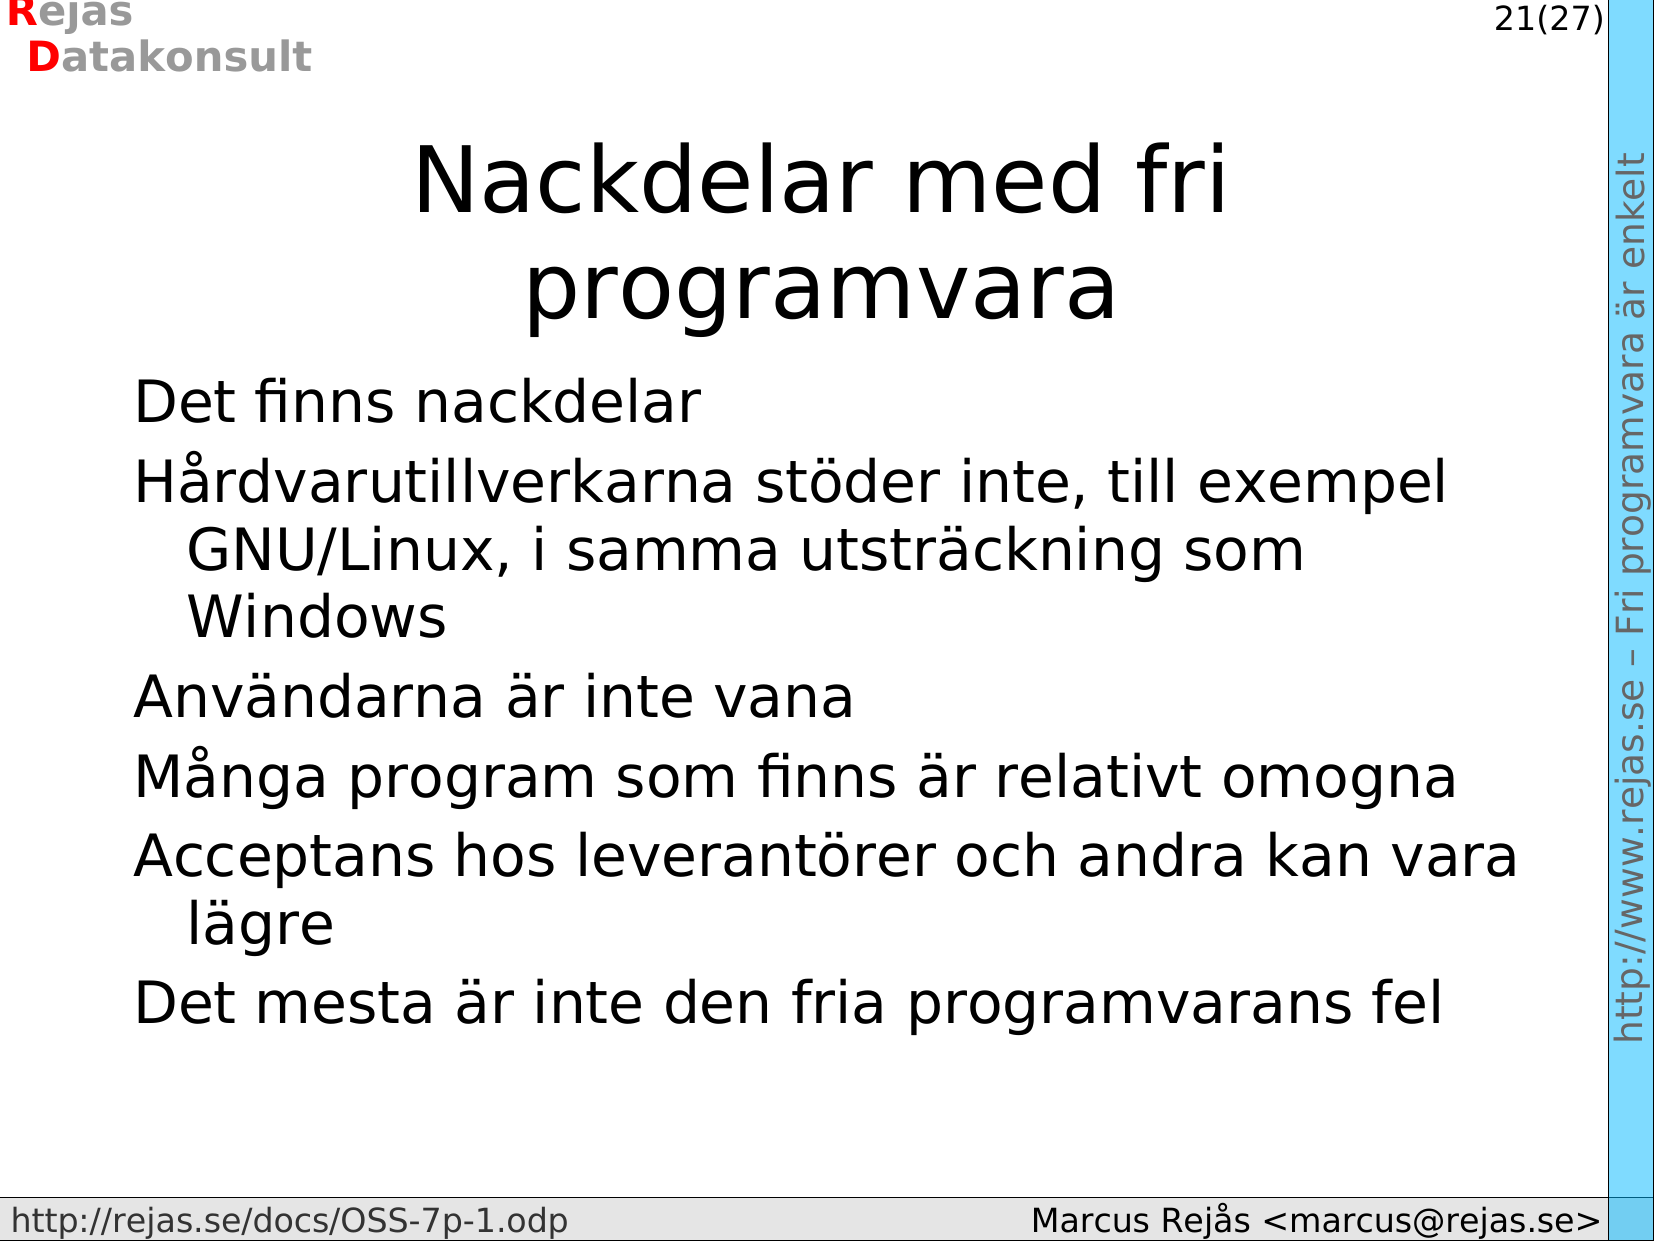

# Nackdelar med fri programvara
Det finns nackdelar
Hårdvarutillverkarna stöder inte, till exempel GNU/Linux, i samma utsträckning som Windows
Användarna är inte vana
Många program som finns är relativt omogna
Acceptans hos leverantörer och andra kan vara lägre
Det mesta är inte den fria programvarans fel